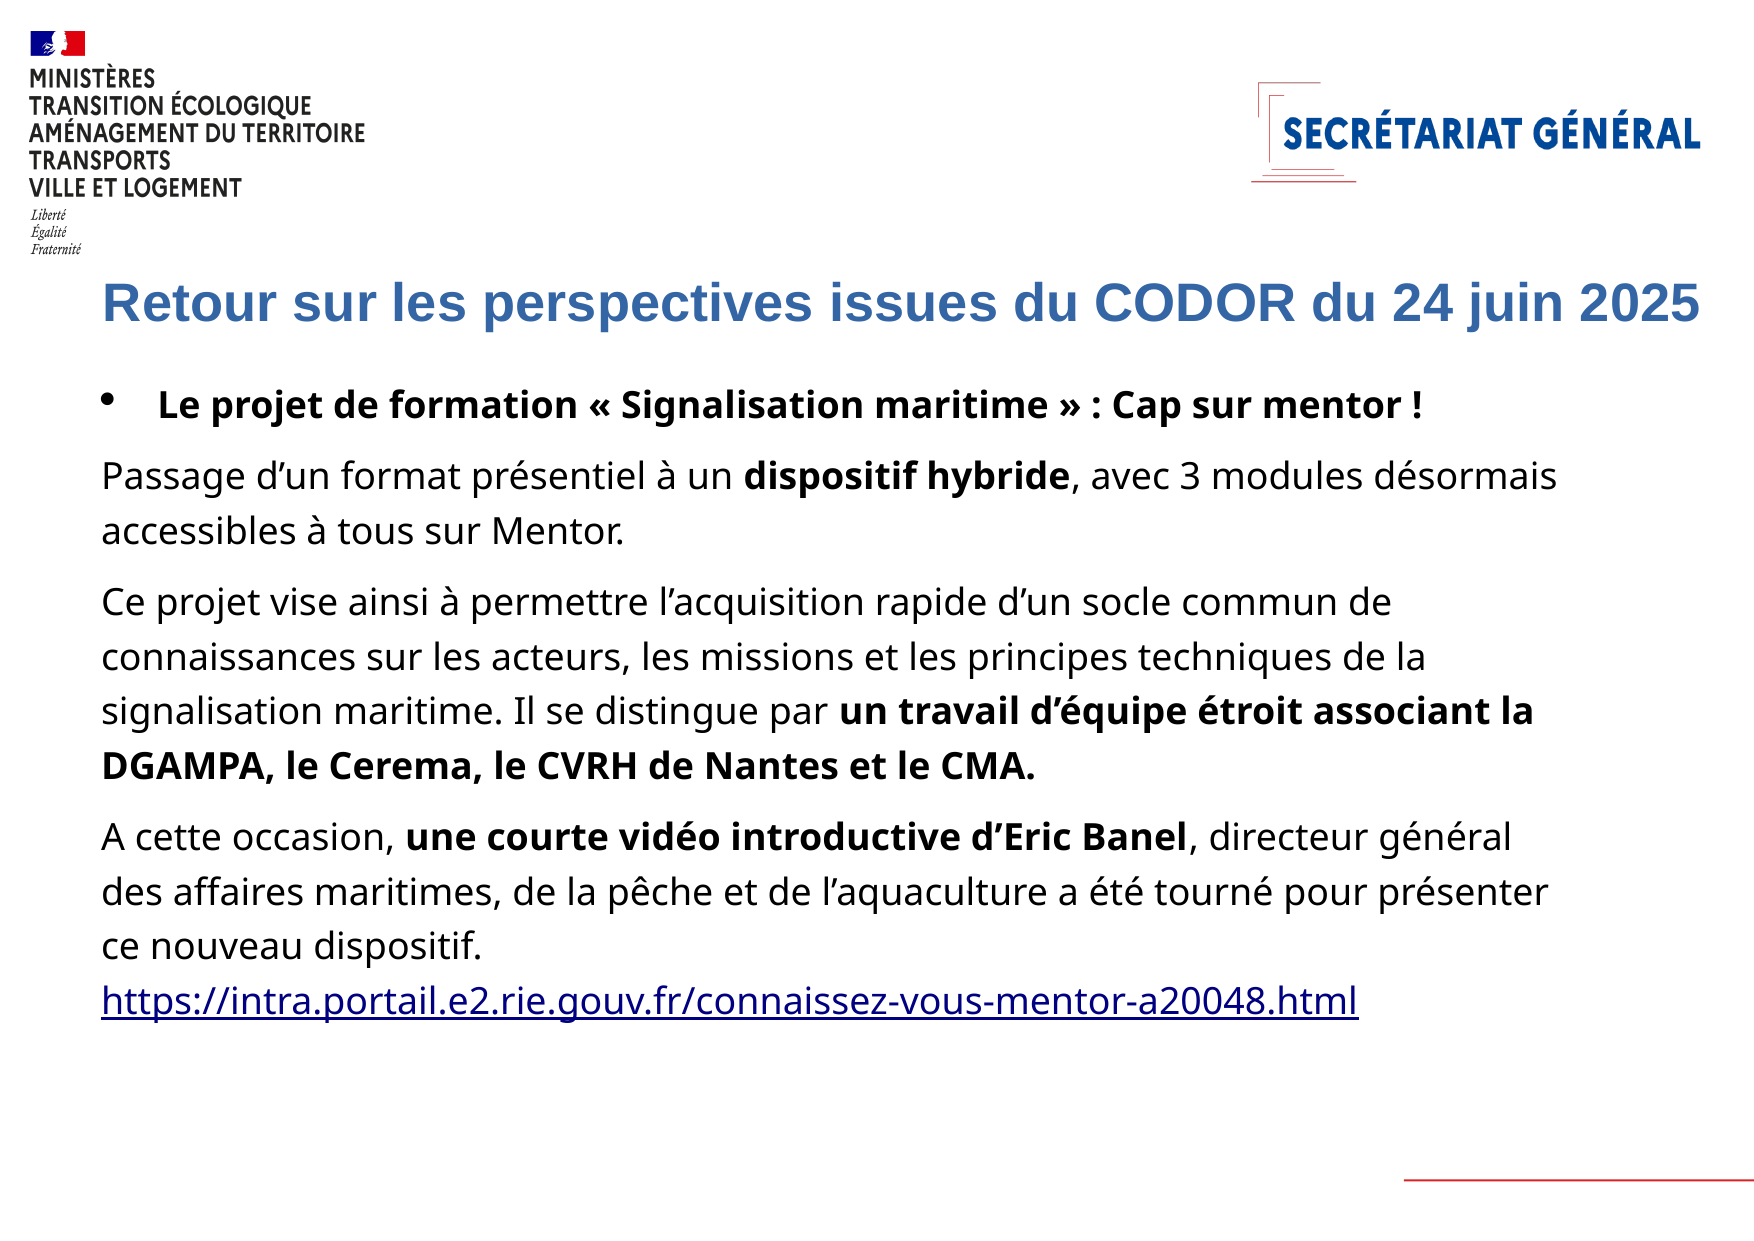

# Retour sur les perspectives issues du CODOR du 24 juin 2025
Le projet de formation « Signalisation maritime » : Cap sur mentor !
Passage d’un format présentiel à un dispositif hybride, avec 3 modules désormais accessibles à tous sur Mentor.
Ce projet vise ainsi à permettre l’acquisition rapide d’un socle commun de connaissances sur les acteurs, les missions et les principes techniques de la signalisation maritime. Il se distingue par un travail d’équipe étroit associant la DGAMPA, le Cerema, le CVRH de Nantes et le CMA.
A cette occasion, une courte vidéo introductive d’Eric Banel, directeur général des affaires maritimes, de la pêche et de l’aquaculture a été tourné pour présenter ce nouveau dispositif. https://intra.portail.e2.rie.gouv.fr/connaissez-vous-mentor-a20048.html